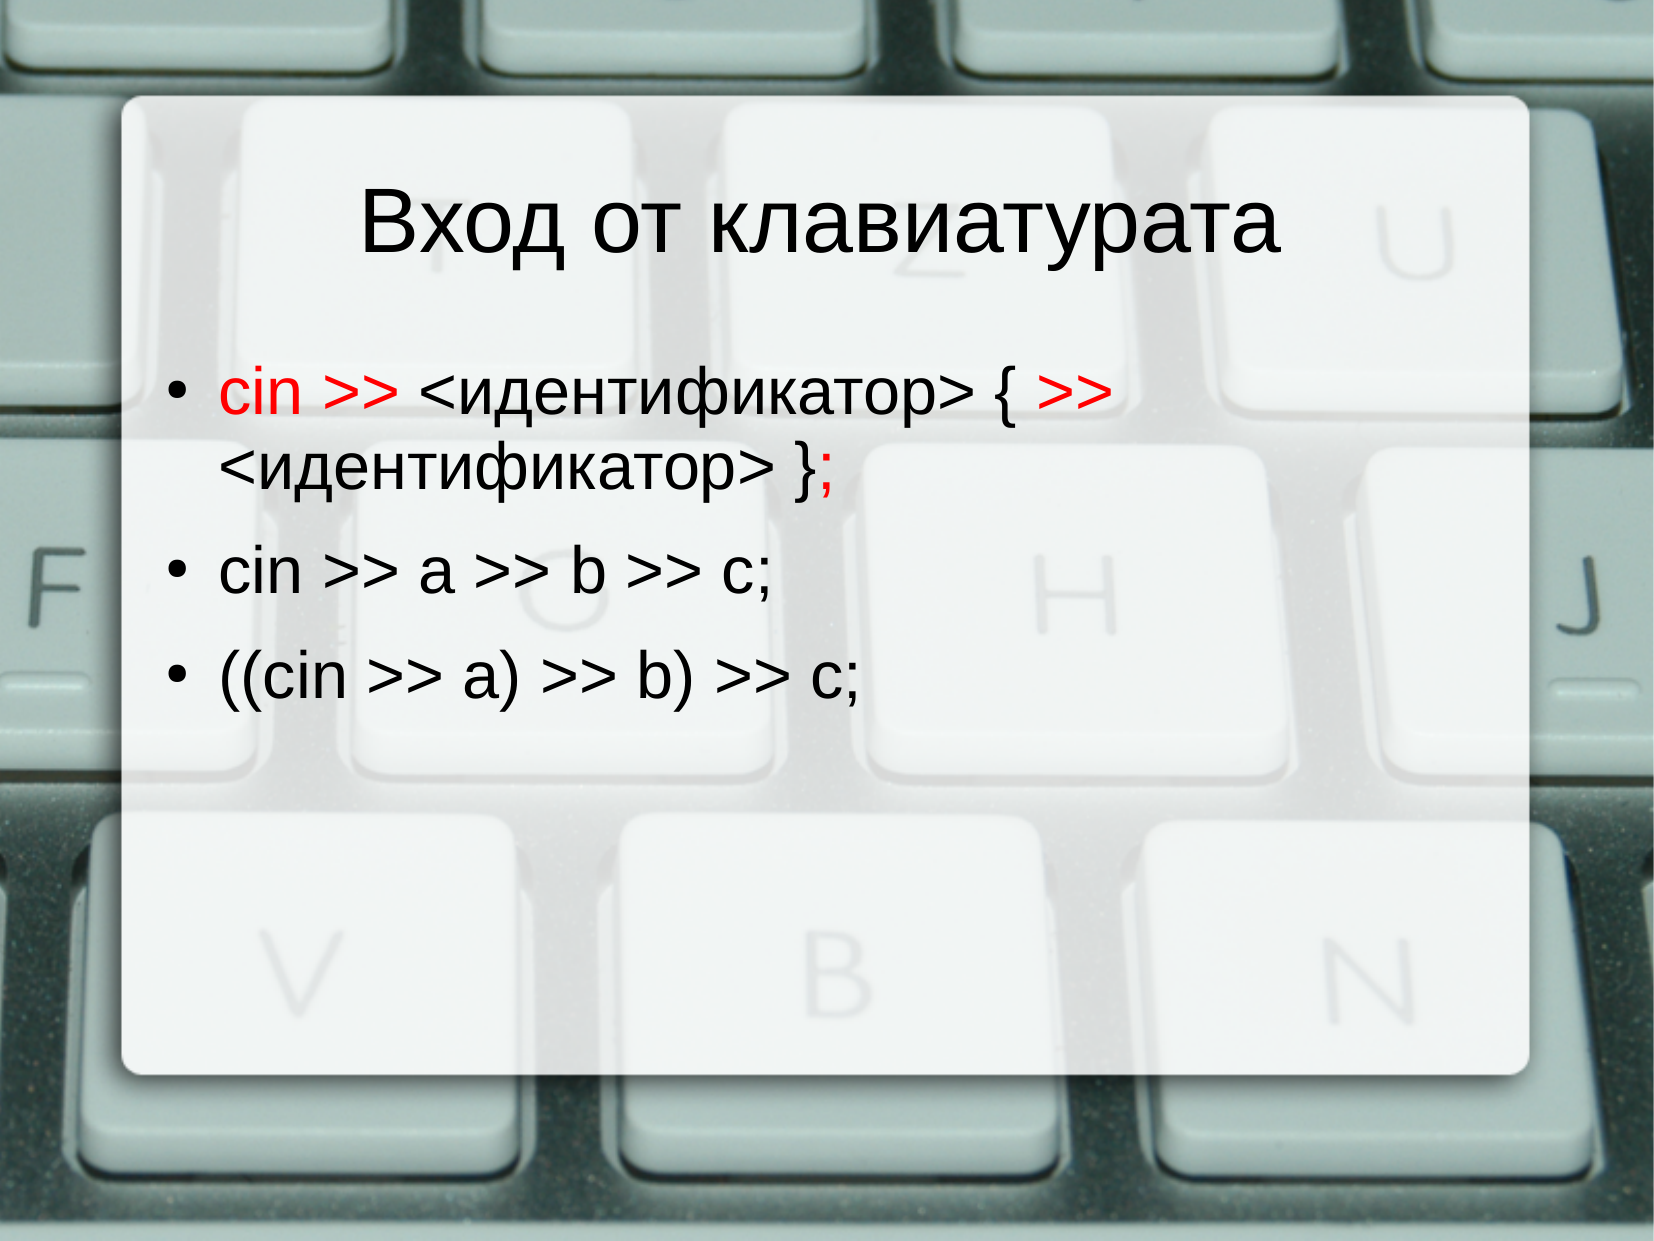

# Вход от клавиатурата
cin >> <идентификатор> { >> <идентификатор> };
cin >> a >> b >> c;
((cin >> a) >> b) >> c;